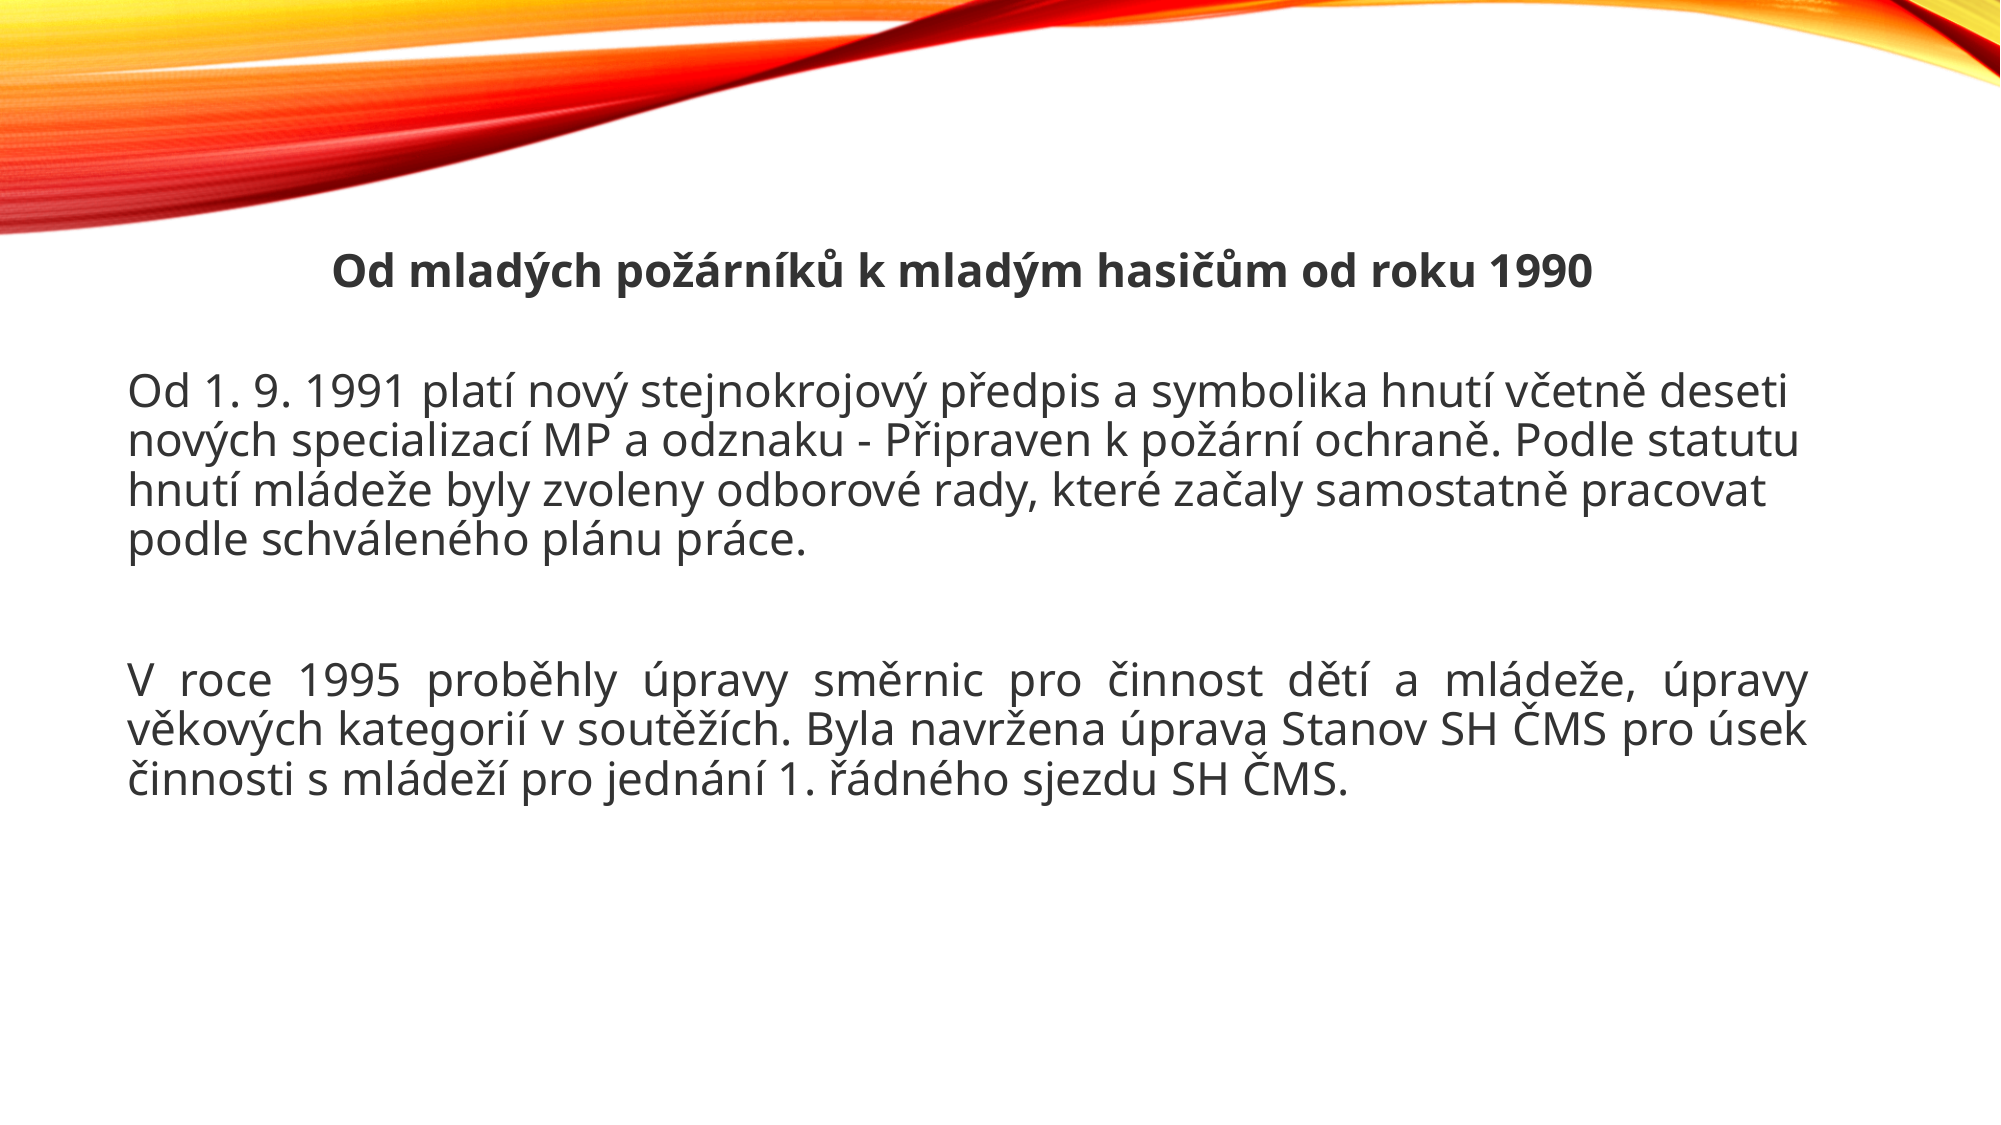

# Od mladých požárníků k mladým hasičům od roku 1990
Od 1. 9. 1991 platí nový stejnokrojový předpis a symbolika hnutí včetně deseti nových specializací MP a odznaku - Připraven k požární ochraně. Podle statutu hnutí mládeže byly zvoleny odborové rady, které začaly samostatně pracovat podle schváleného plánu práce.
V roce 1995 proběhly úpravy směrnic pro činnost dětí a mládeže, úpravy věkových kategorií v soutěžích. Byla navržena úprava Stanov SH ČMS pro úsek činnosti s mládeží pro jednání 1. řádného sjezdu SH ČMS.